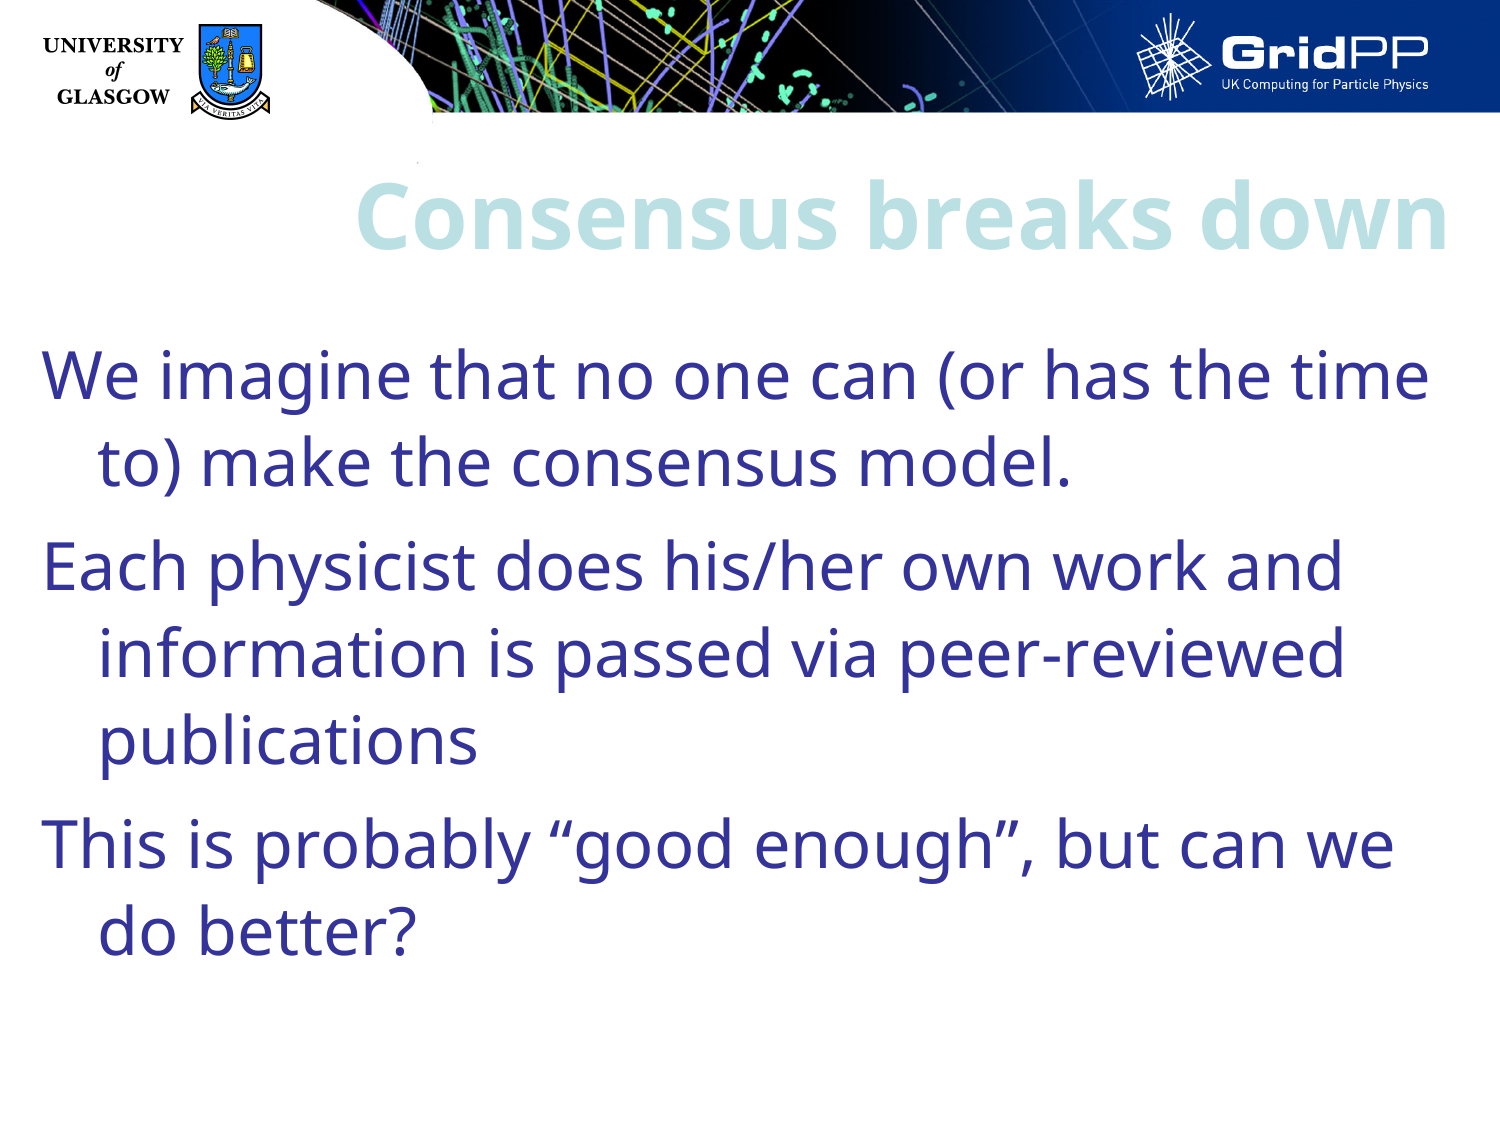

# Consensus breaks down
We imagine that no one can (or has the time to) make the consensus model.
Each physicist does his/her own work and information is passed via peer-reviewed publications
This is probably “good enough”, but can we do better?